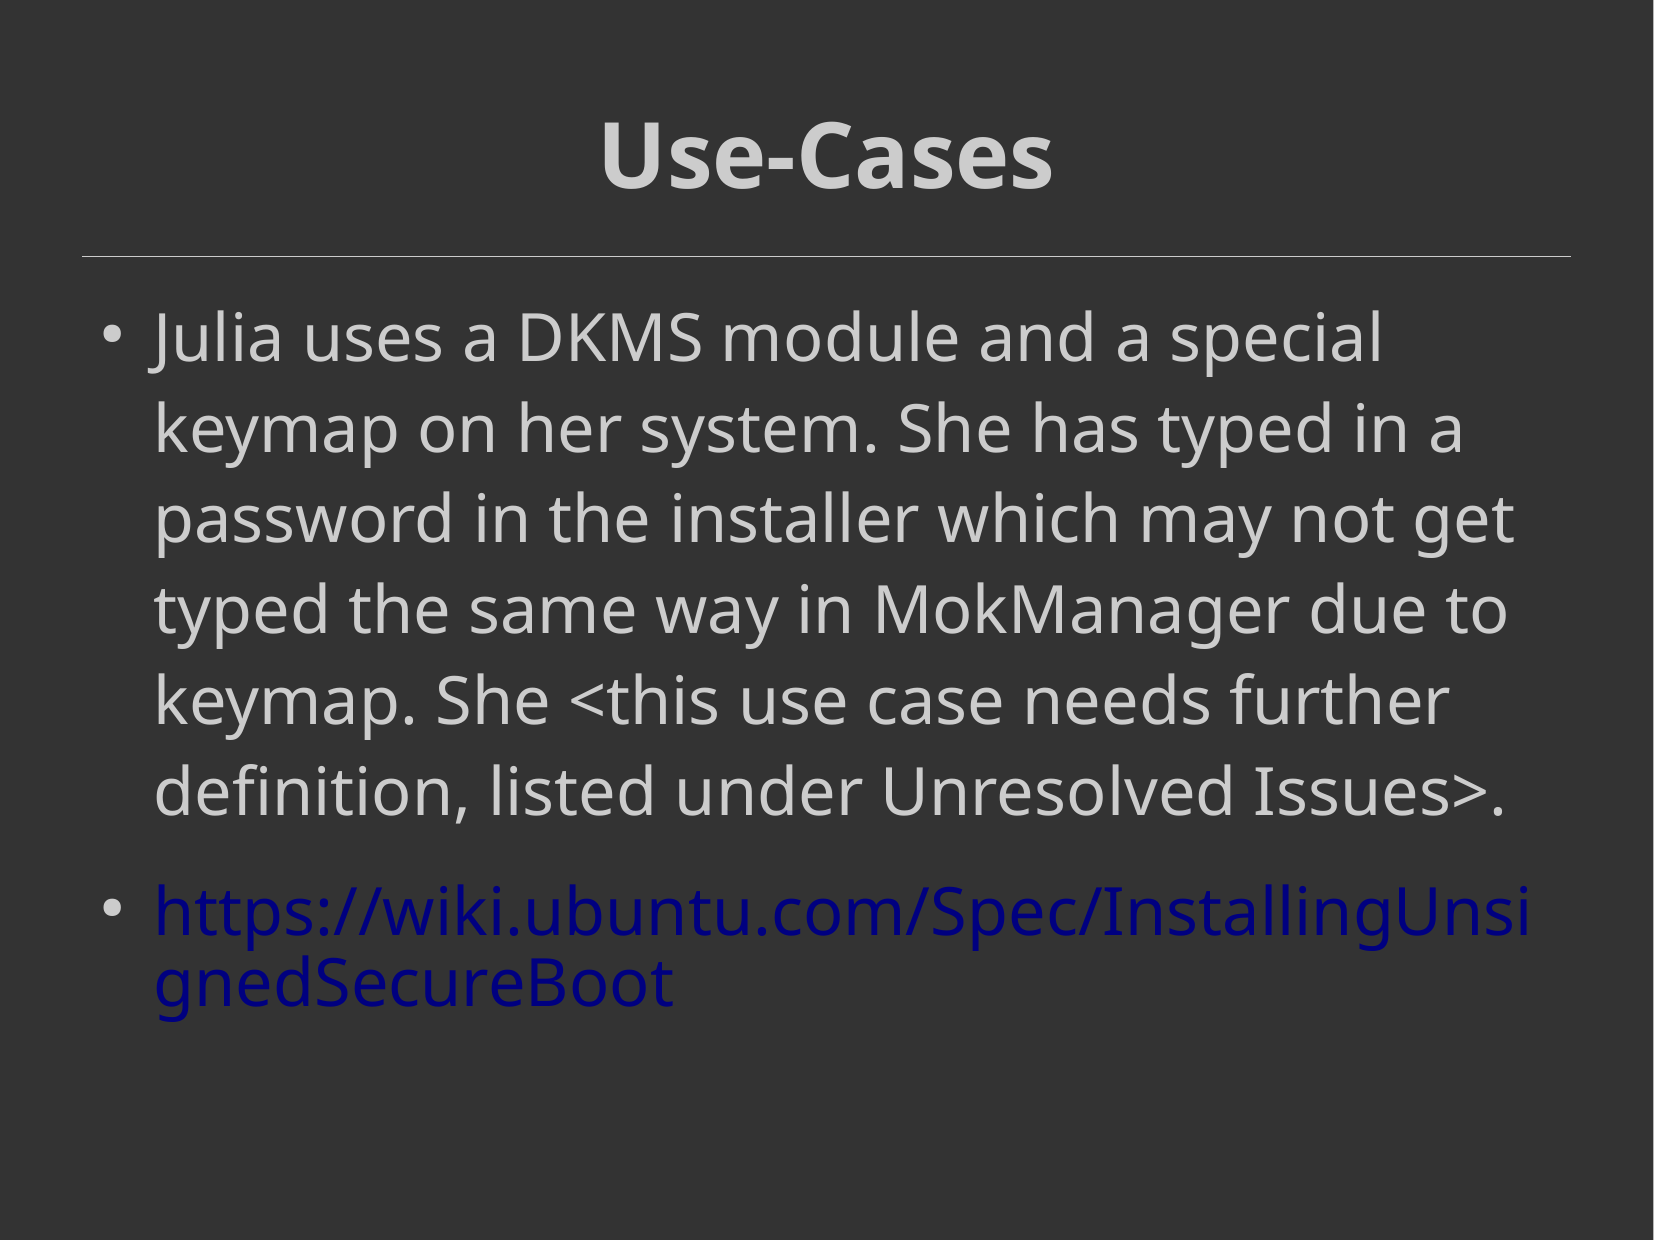

# Use-Cases
Julia uses a DKMS module and a special keymap on her system. She has typed in a password in the installer which may not get typed the same way in MokManager due to keymap. She <this use case needs further definition, listed under Unresolved Issues>.
https://wiki.ubuntu.com/Spec/InstallingUnsignedSecureBoot